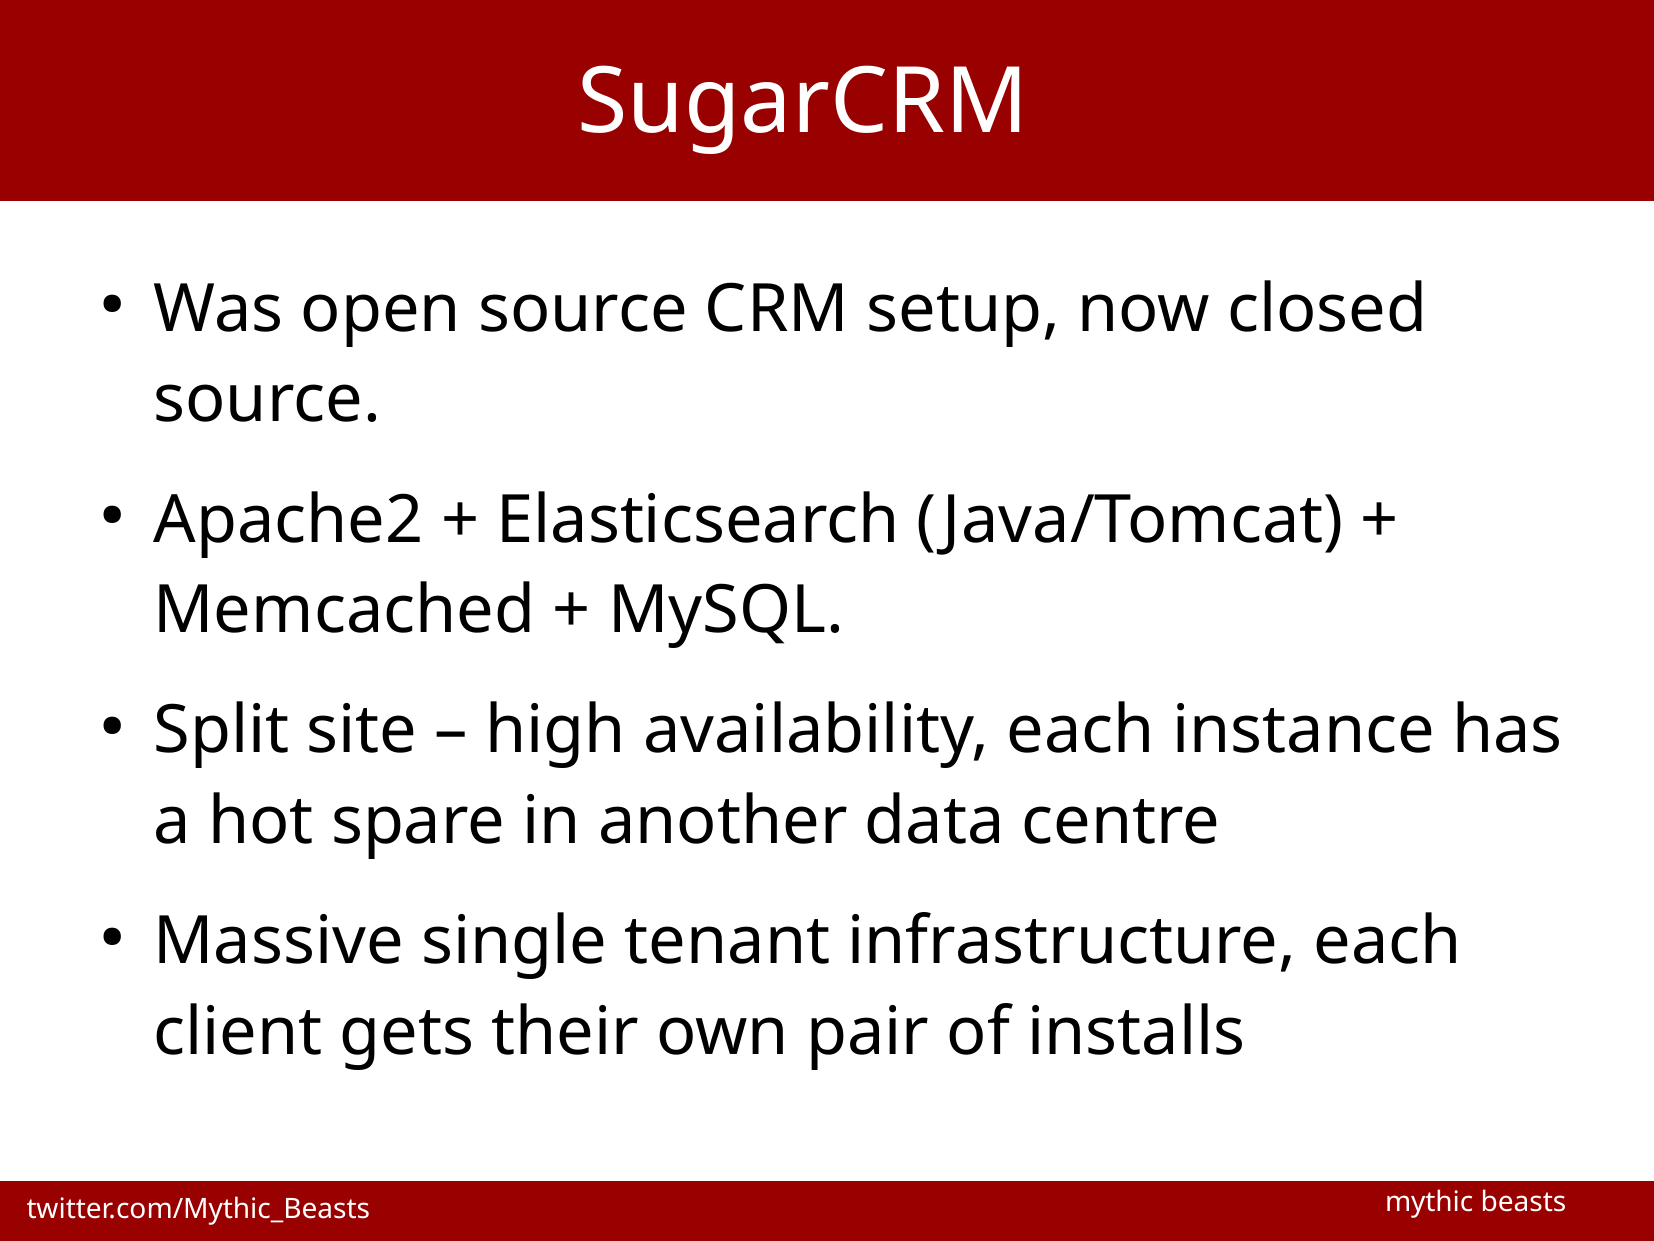

# SugarCRM
Was open source CRM setup, now closed source.
Apache2 + Elasticsearch (Java/Tomcat) + Memcached + MySQL.
Split site – high availability, each instance has a hot spare in another data centre
Massive single tenant infrastructure, each client gets their own pair of installs